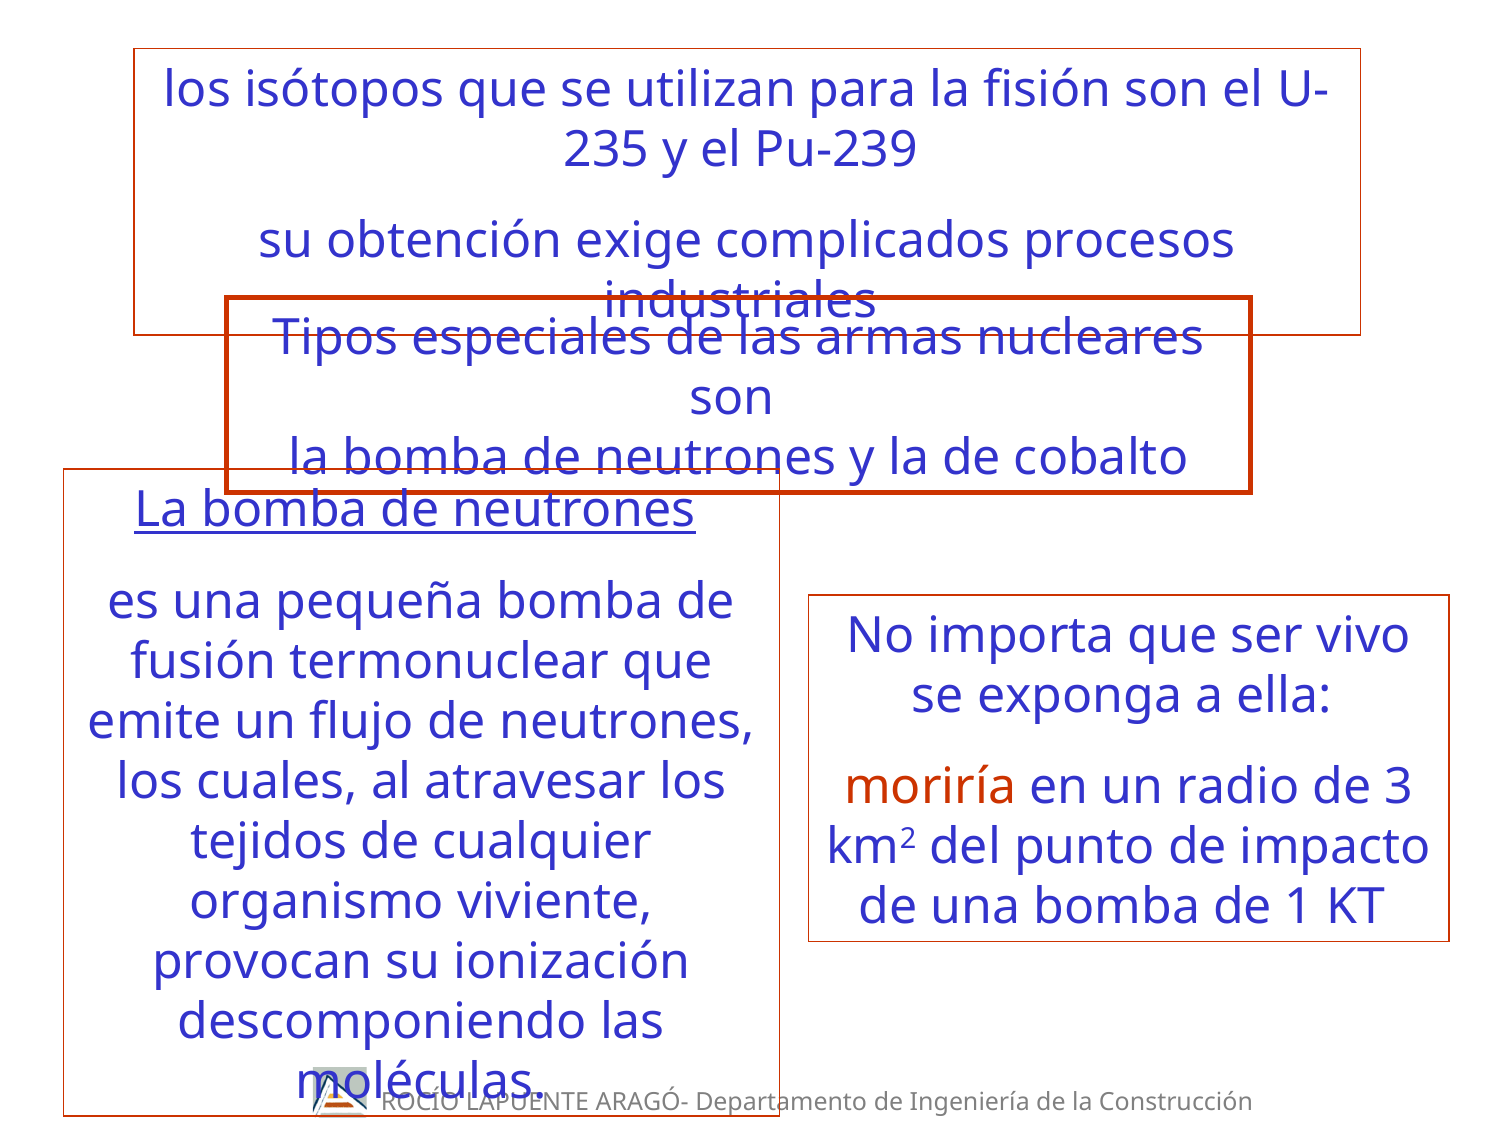

los isótopos que se utilizan para la fisión son el U-235 y el Pu-239
su obtención exige complicados procesos industriales
Tipos especiales de las armas nucleares son
la bomba de neutrones y la de cobalto
La bomba de neutrones
es una pequeña bomba de fusión termonuclear que emite un flujo de neutrones, los cuales, al atravesar los tejidos de cualquier organismo viviente, provocan su ionización descomponiendo las moléculas.
No importa que ser vivo se exponga a ella:
moriría en un radio de 3 km2 del punto de impacto de una bomba de 1 KT